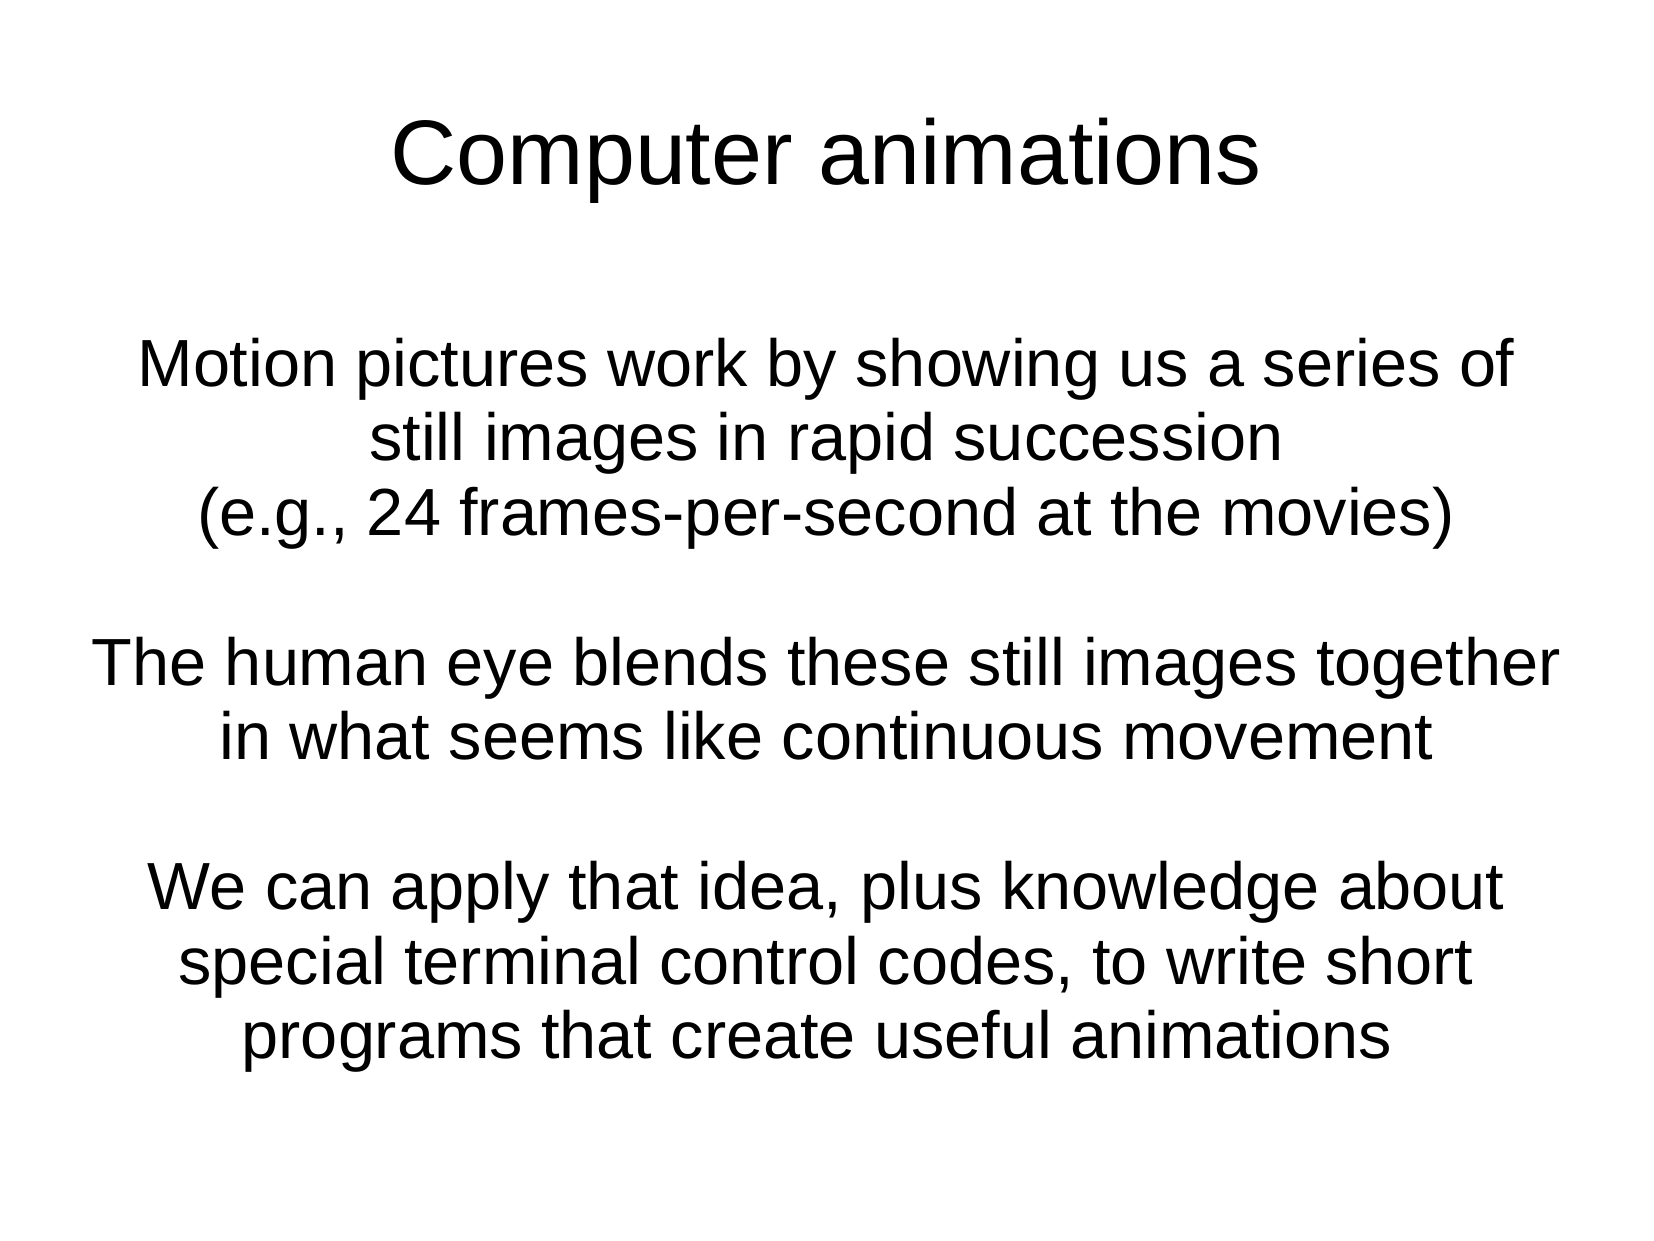

# Computer animations
Motion pictures work by showing us a series of still images in rapid succession
(e.g., 24 frames-per-second at the movies)
The human eye blends these still images together in what seems like continuous movement
We can apply that idea, plus knowledge about special terminal control codes, to write short programs that create useful animations